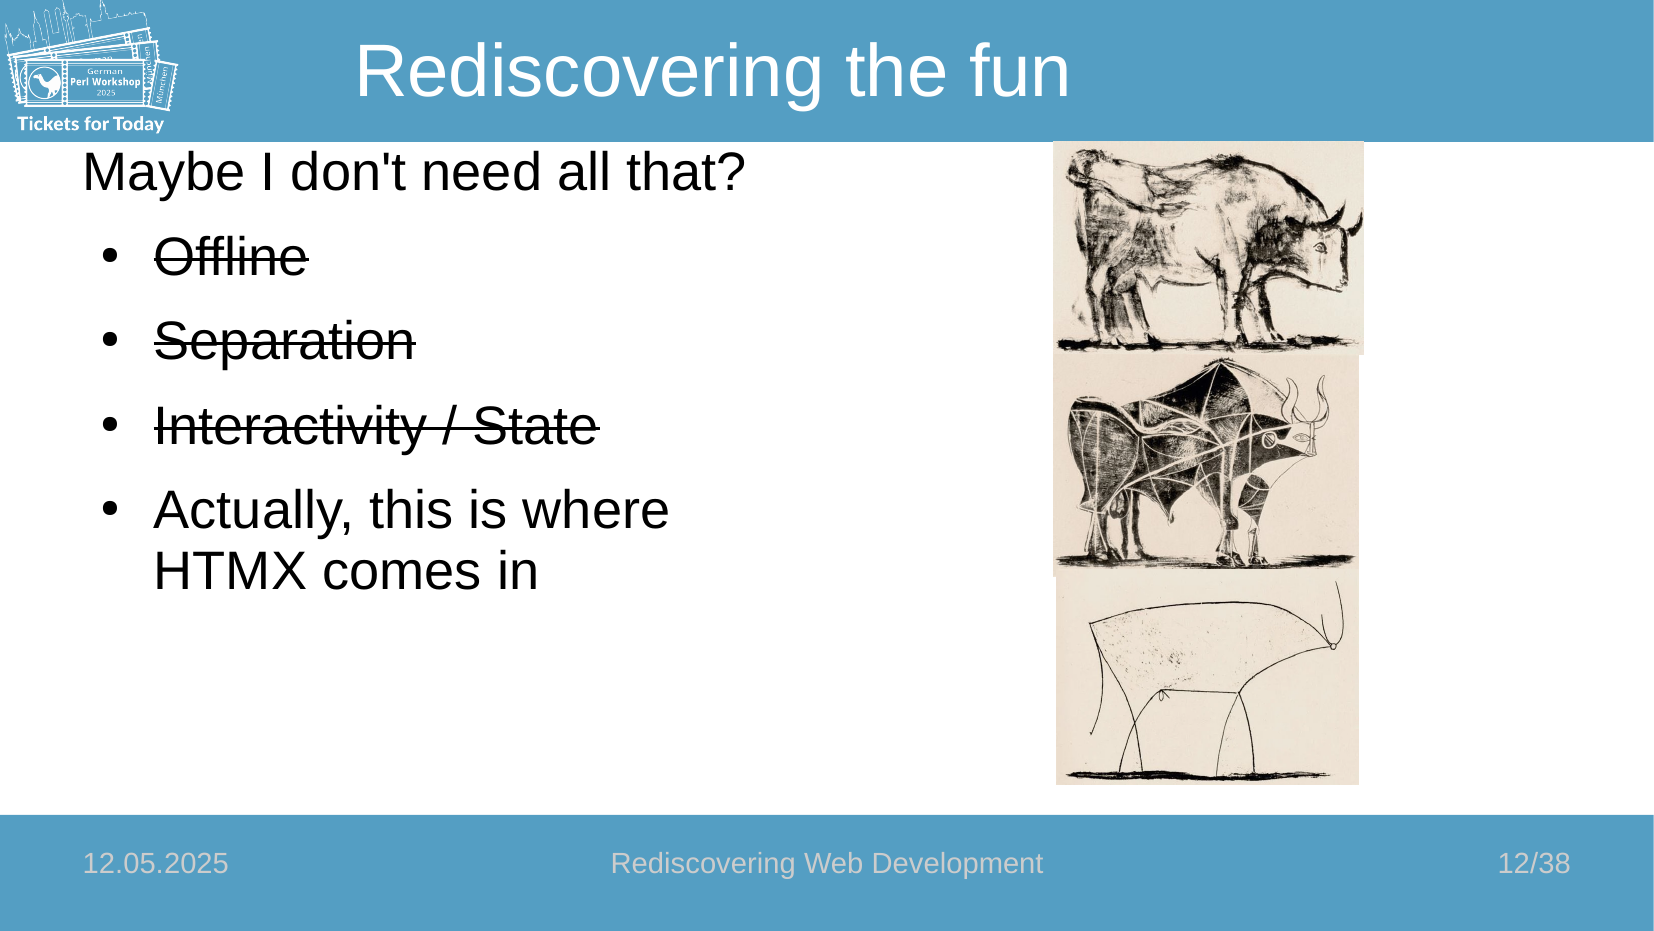

# Rediscovering the fun
Maybe I don't need all that?
Offline
Separation
Interactivity / State
Actually, this is where HTMX comes in
08. März 2019
12